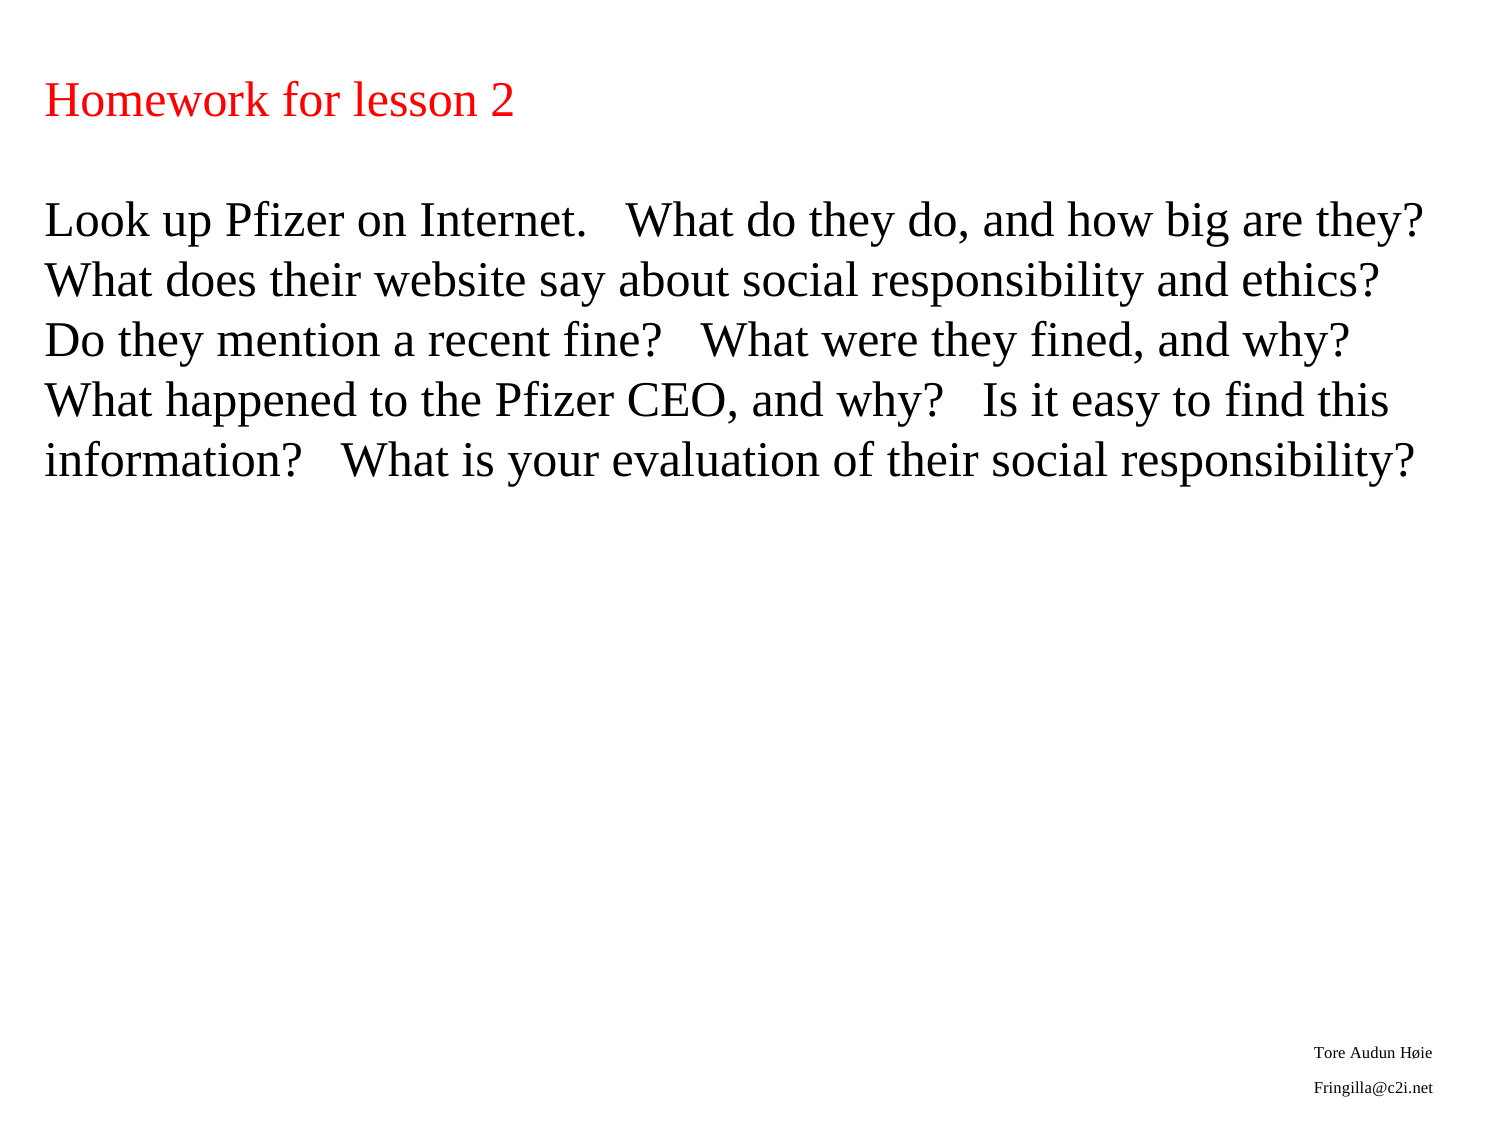

Homework for lesson 2
Look up Pfizer on Internet. What do they do, and how big are they? What does their website say about social responsibility and ethics? Do they mention a recent fine? What were they fined, and why? What happened to the Pfizer CEO, and why? Is it easy to find this information? What is your evaluation of their social responsibility?
Tore Audun Høie
Fringilla@c2i.net